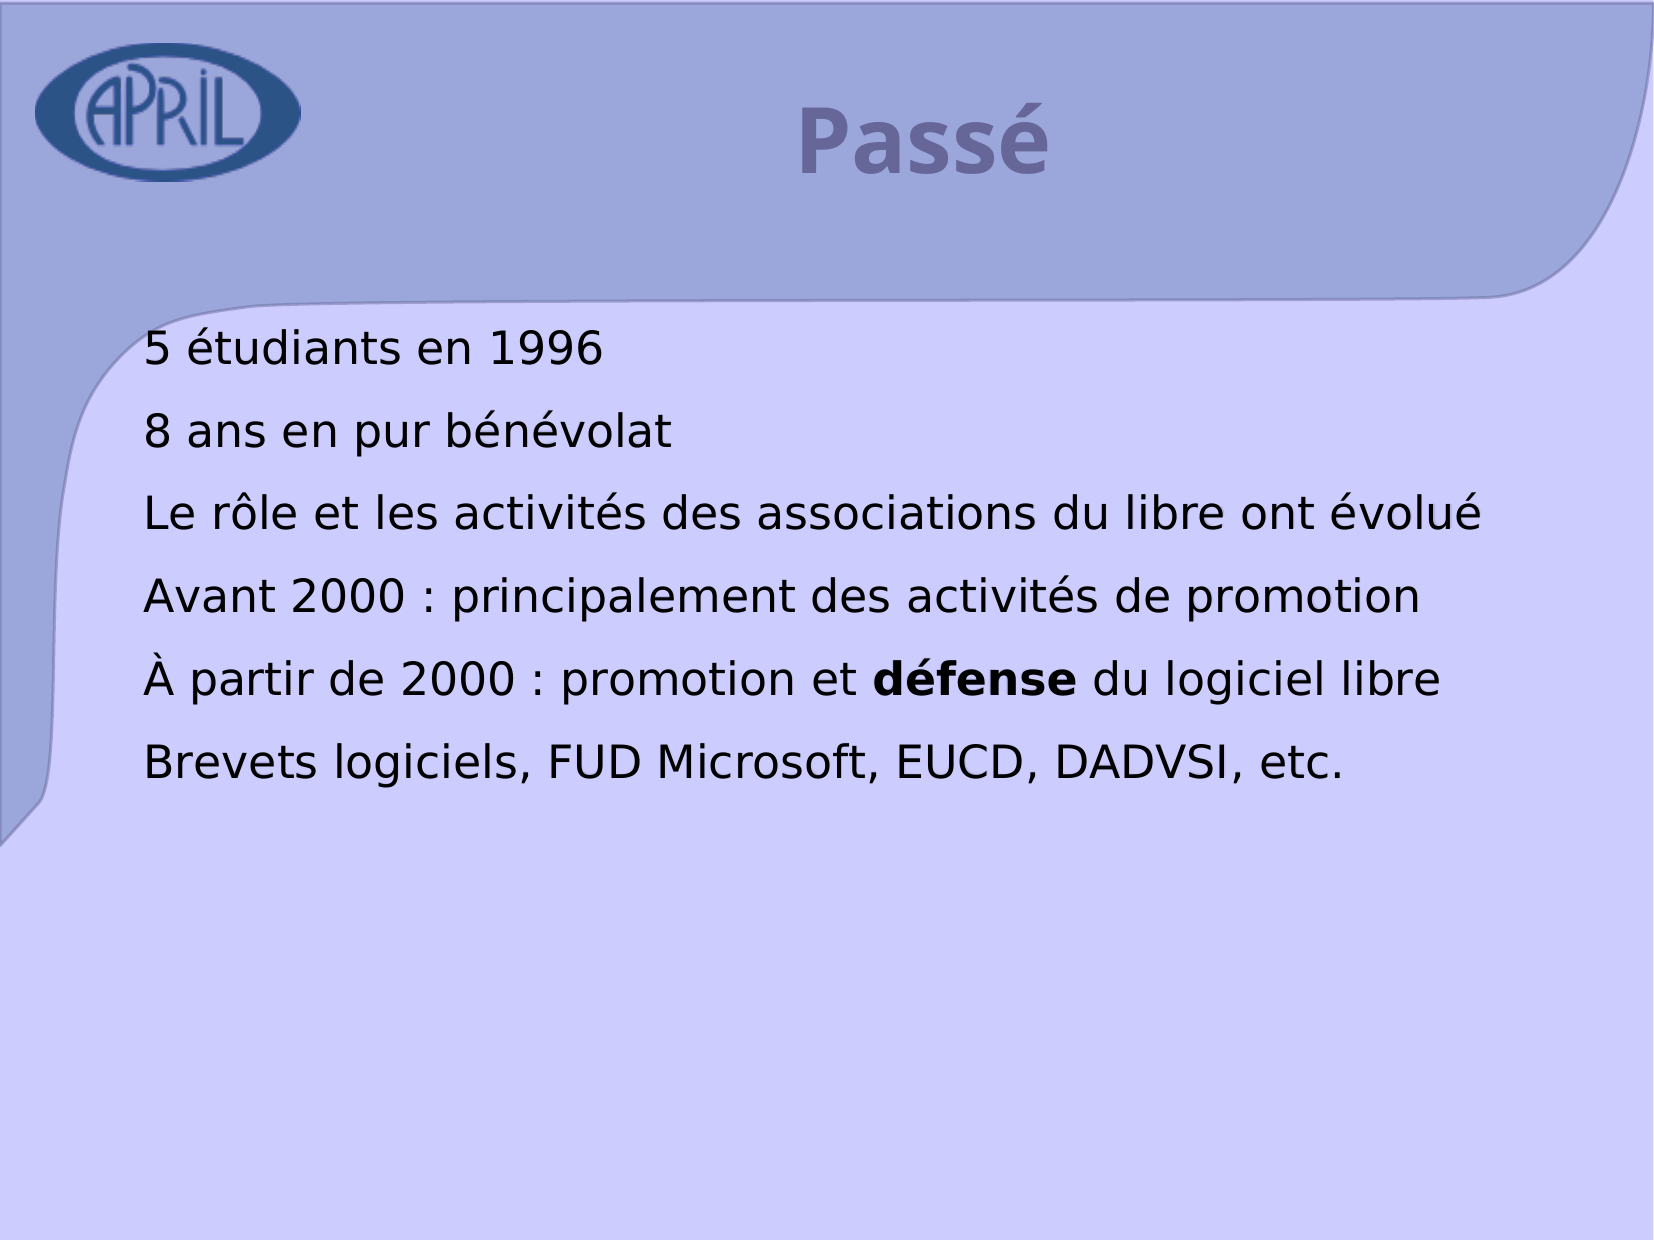

# Passé
5 étudiants en 1996
8 ans en pur bénévolat
Le rôle et les activités des associations du libre ont évolué
Avant 2000 : principalement des activités de promotion
À partir de 2000 : promotion et défense du logiciel libre
Brevets logiciels, FUD Microsoft, EUCD, DADVSI, etc.